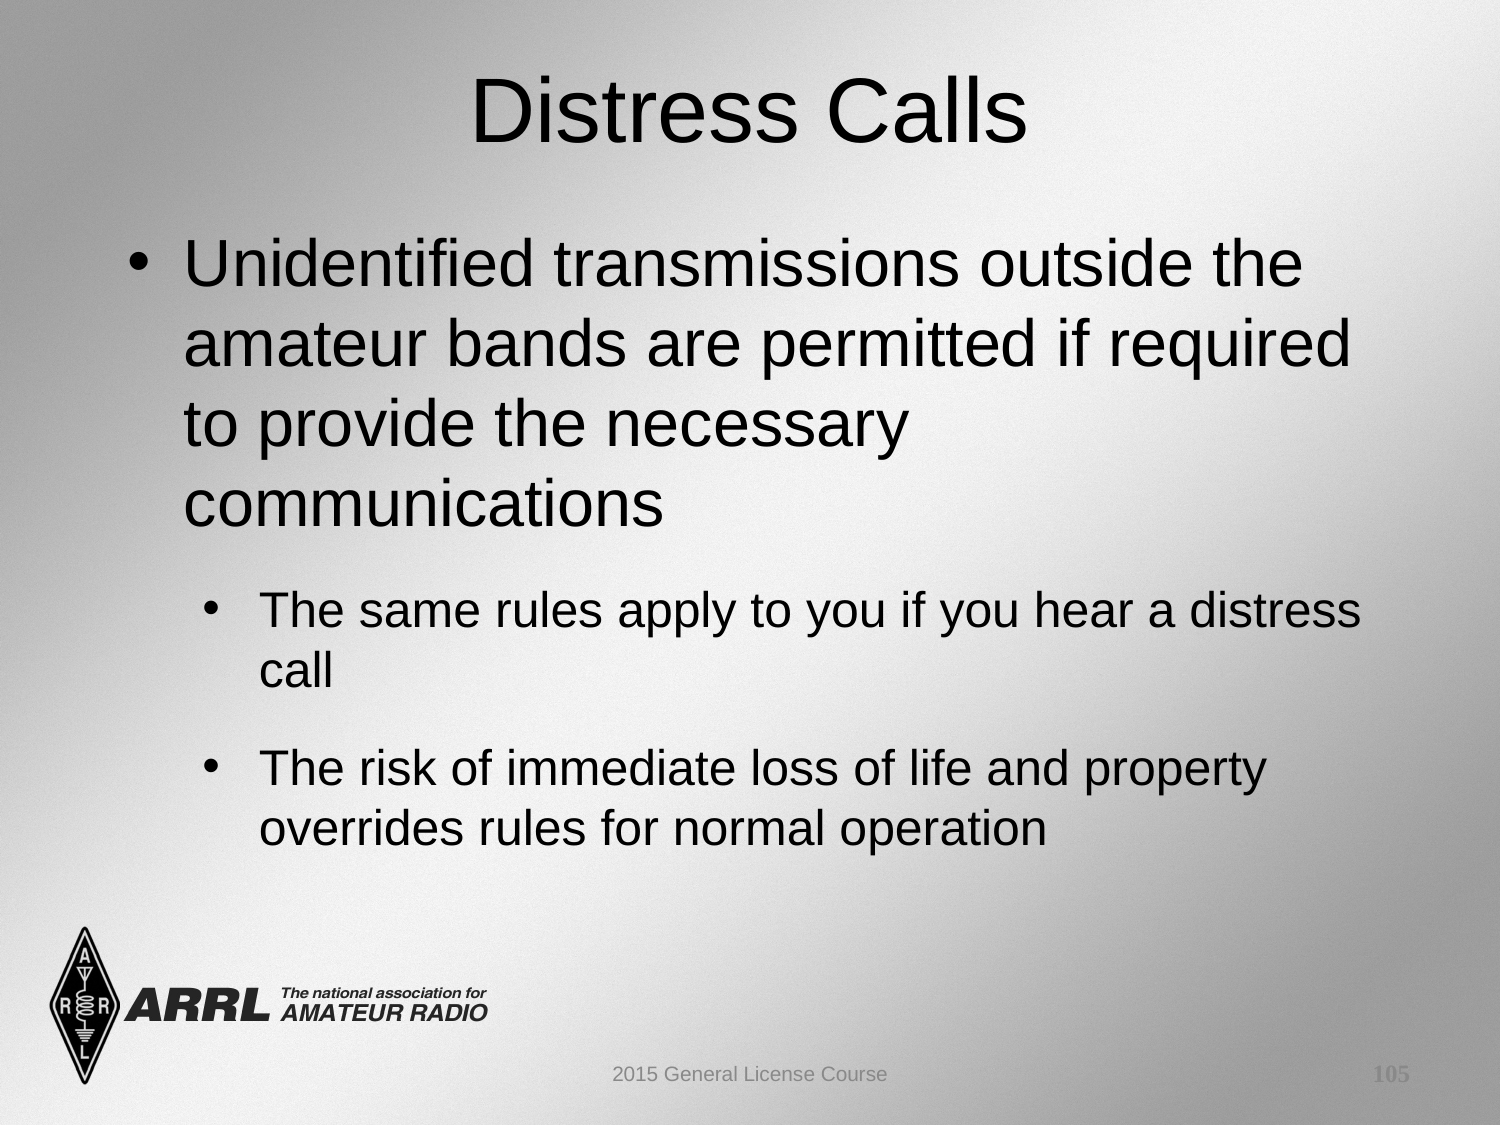

Distress Calls
Unidentified transmissions outside the amateur bands are permitted if required to provide the necessary communications
The same rules apply to you if you hear a distress call
The risk of immediate loss of life and property overrides rules for normal operation
2015 General License Course